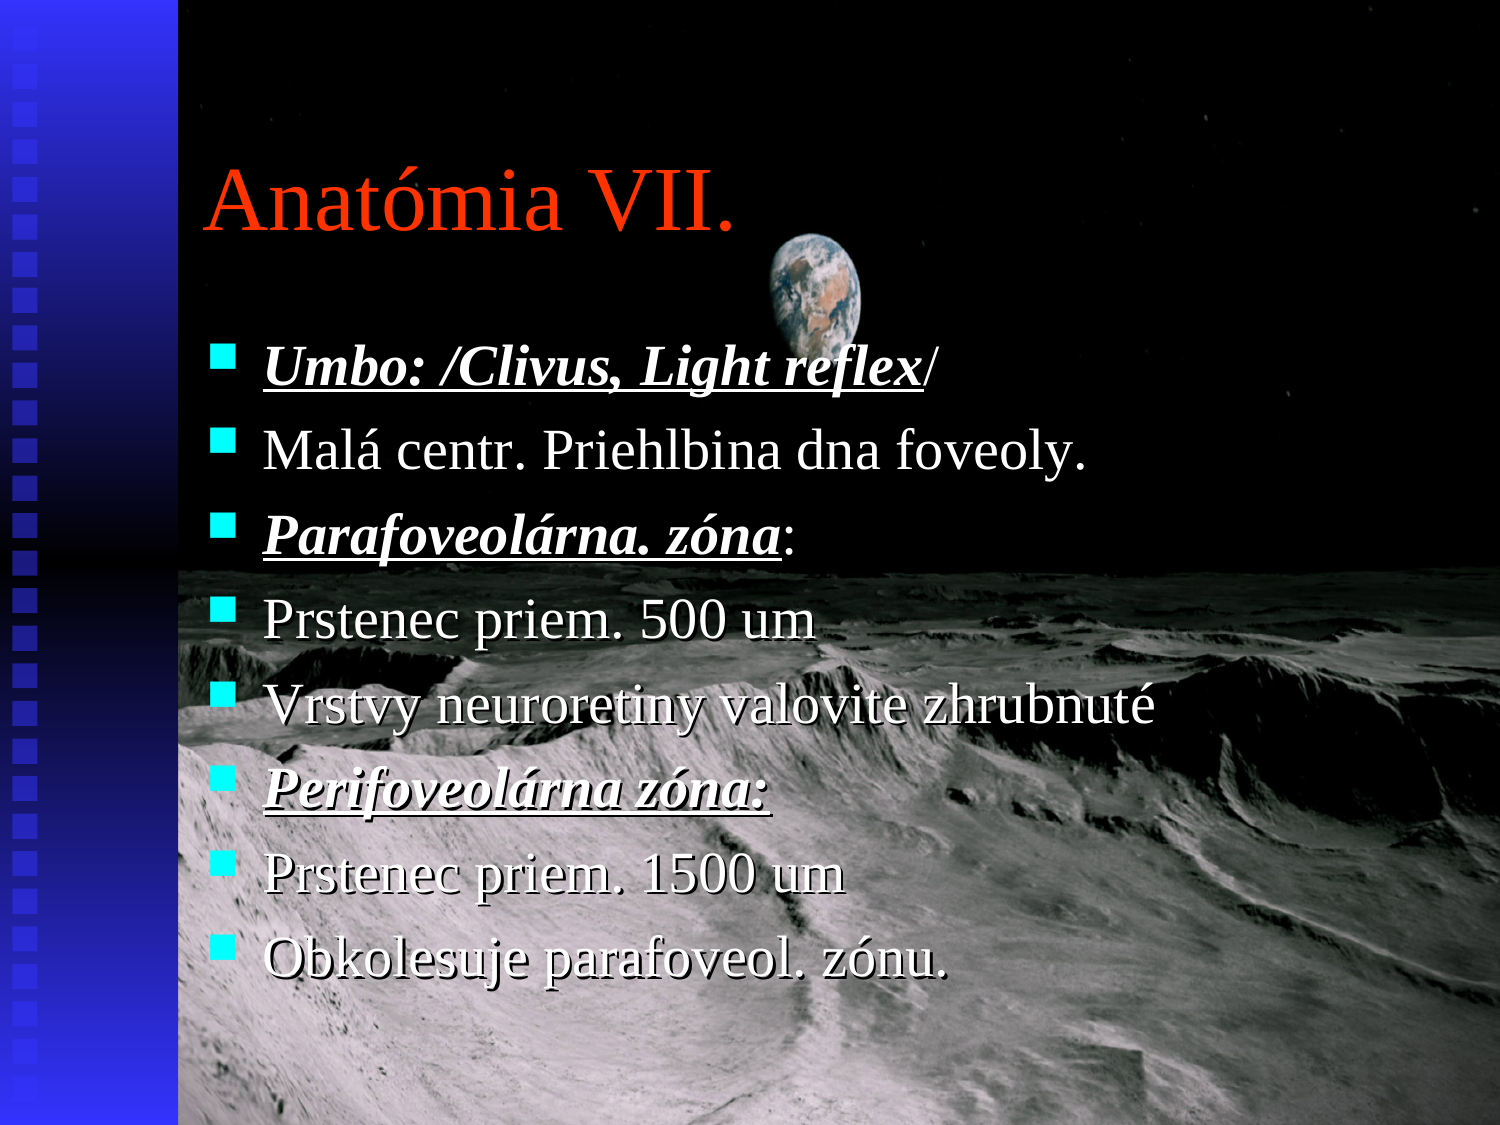

# Anatómia VII.
Umbo: /Clivus, Light reflex/
Malá centr. Priehlbina dna foveoly.
Parafoveolárna. zóna:
Prstenec priem. 500 um
Vrstvy neuroretiny valovite zhrubnuté
Perifoveolárna zóna:
Prstenec priem. 1500 um
Obkolesuje parafoveol. zónu.